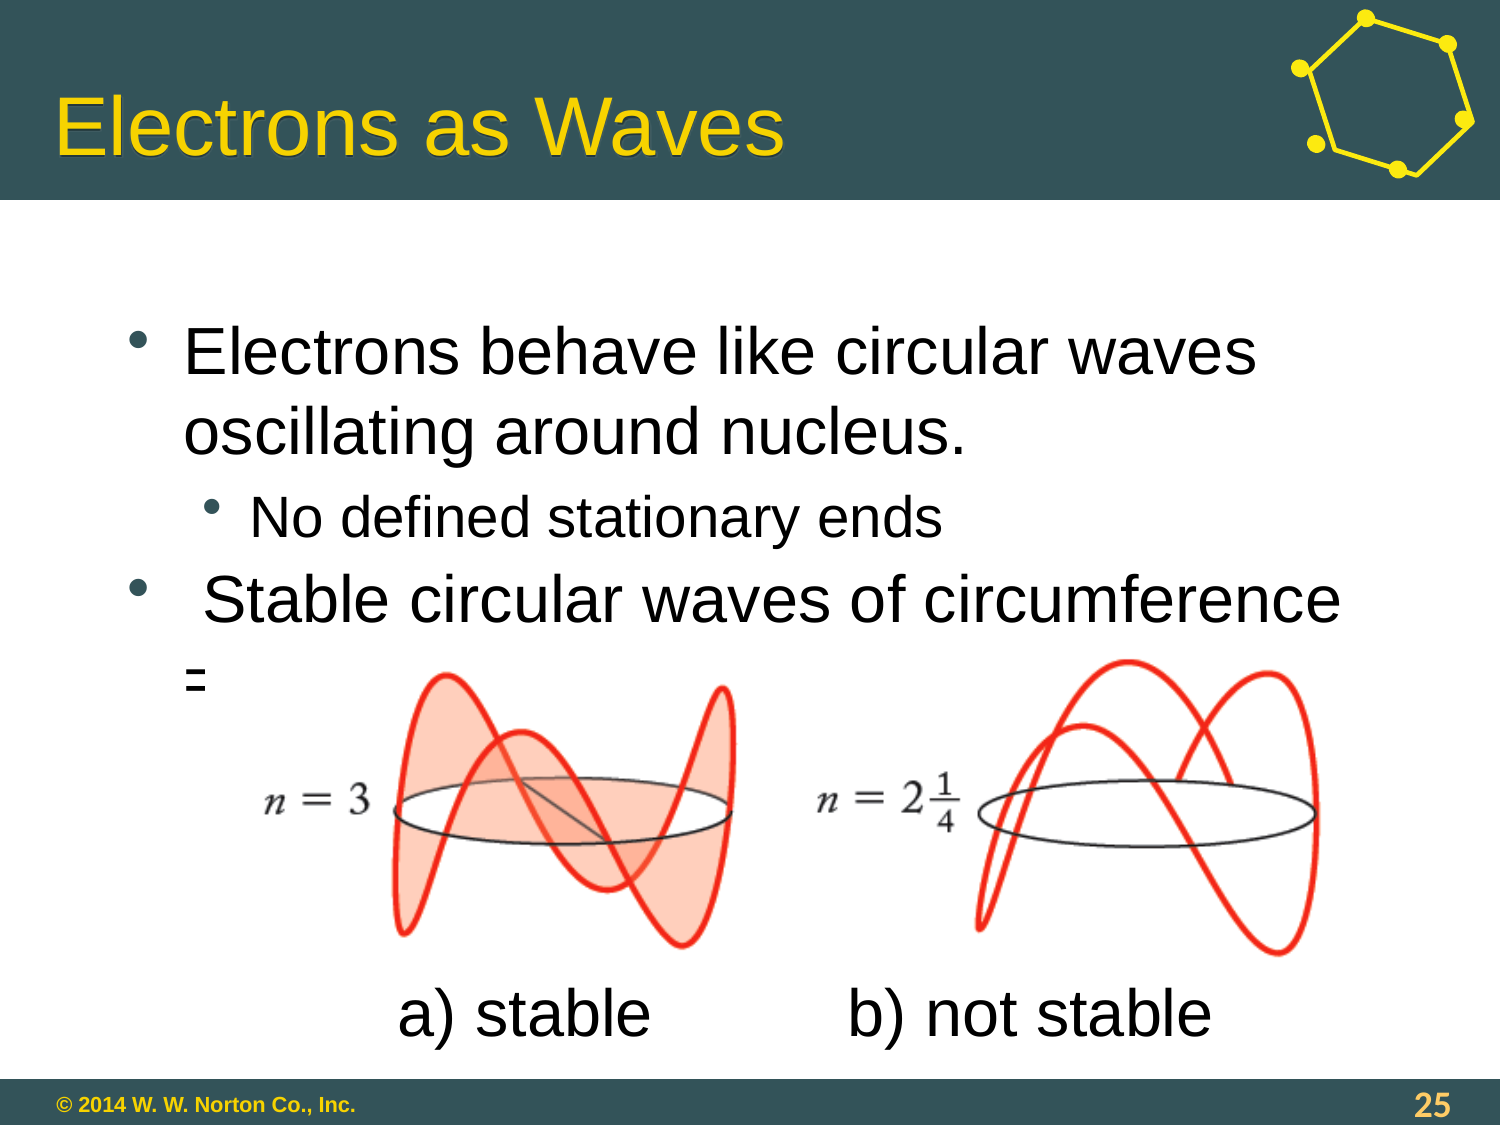

# Electrons as Waves
Electrons behave like circular waves oscillating around nucleus.
No defined stationary ends
 Stable circular waves of circumference = n
a) stable			b) not stable